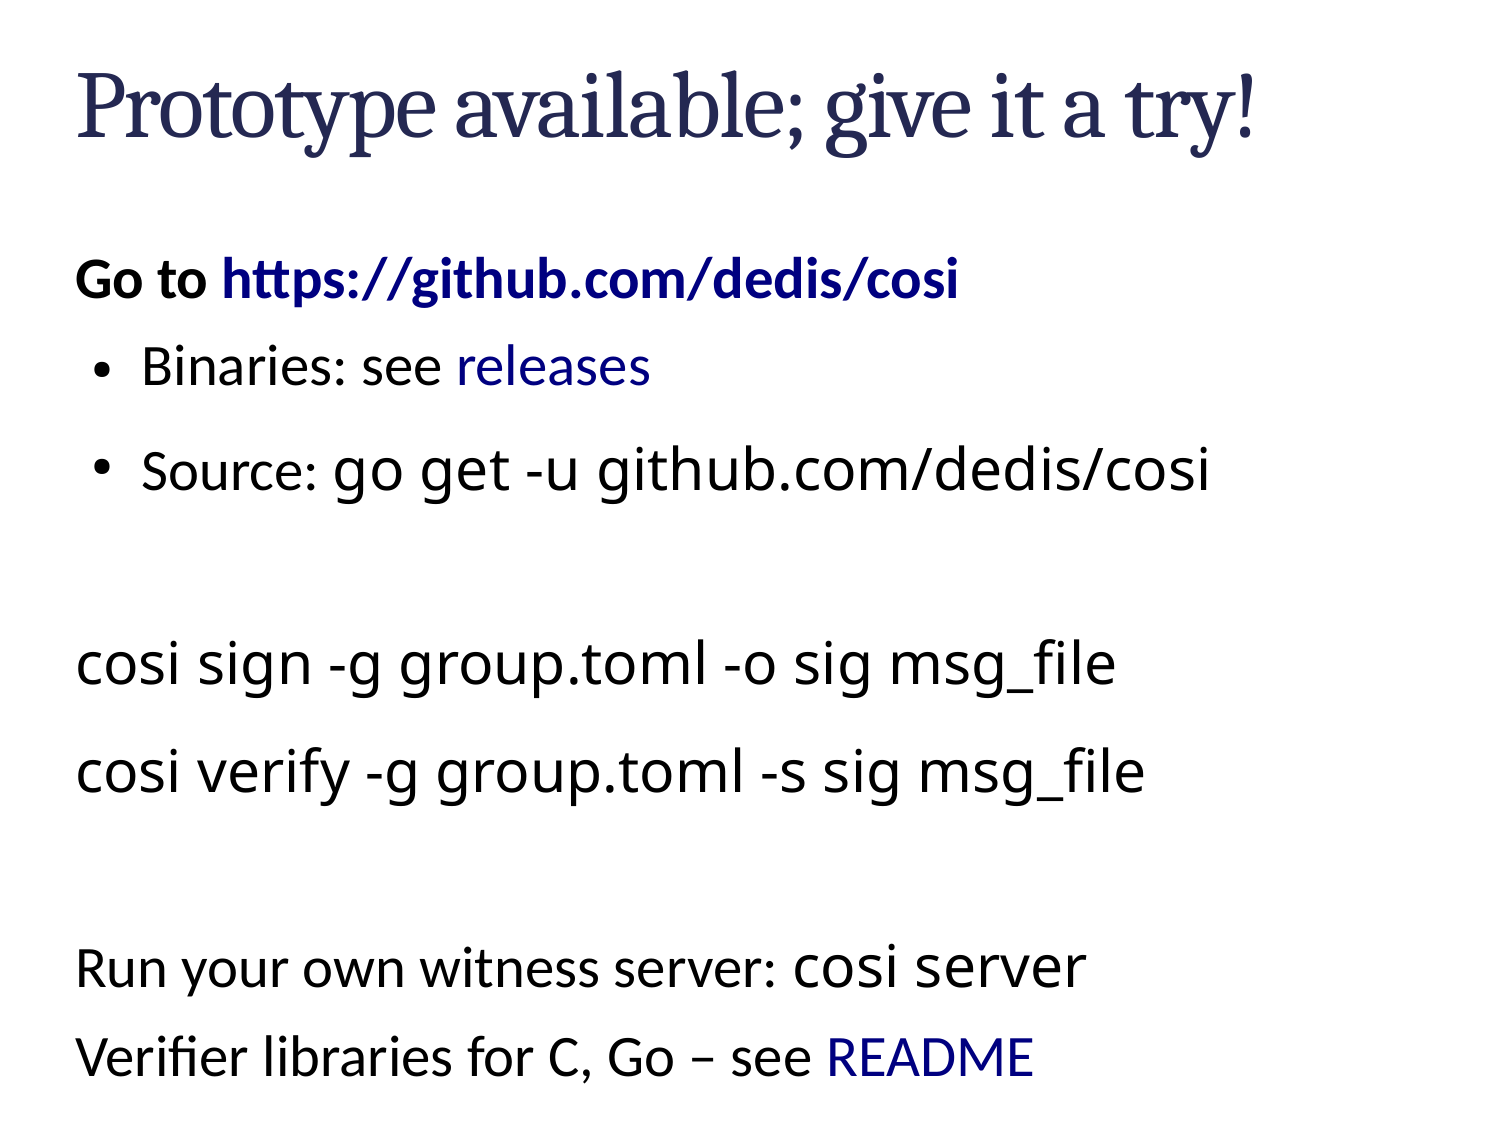

# Prototype available; give it a try!
Go to https://github.com/dedis/cosi
Binaries: see releases
Source: go get -u github.com/dedis/cosi
cosi sign -g group.toml -o sig msg_file
cosi verify -g group.toml -s sig msg_file
Run your own witness server: cosi server
Verifier libraries for C, Go – see README